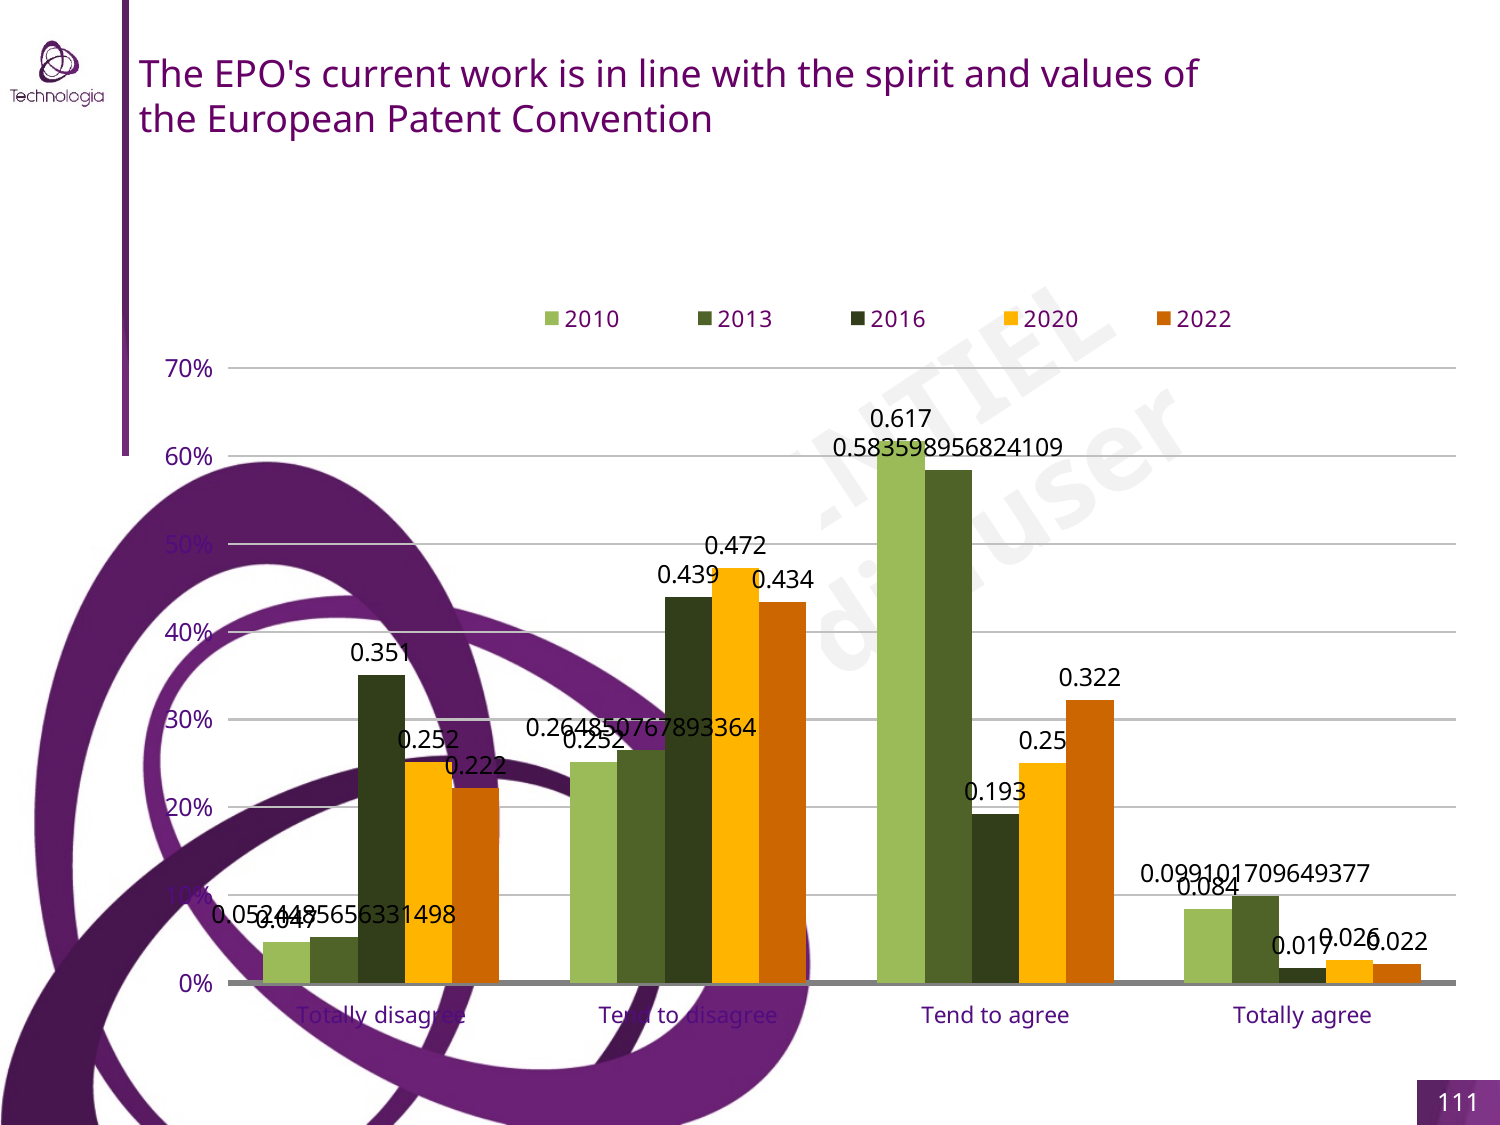

# The EPO's current work is in line with the spirit and values of the European Patent Convention
### Chart
| Category | 2010 | 2013 | 2016 | 2020 | 2022 |
|---|---|---|---|---|---|
| Totally disagree | 0.047 | 0.0524485656331498 | 0.351 | 0.252 | 0.222 |
| Tend to disagree | 0.252 | 0.264850767893364 | 0.439 | 0.472 | 0.434 |
| Tend to agree | 0.617 | 0.583598956824109 | 0.193 | 0.25 | 0.322 |
| Totally agree | 0.084 | 0.099101709649377 | 0.017 | 0.026 | 0.022 |